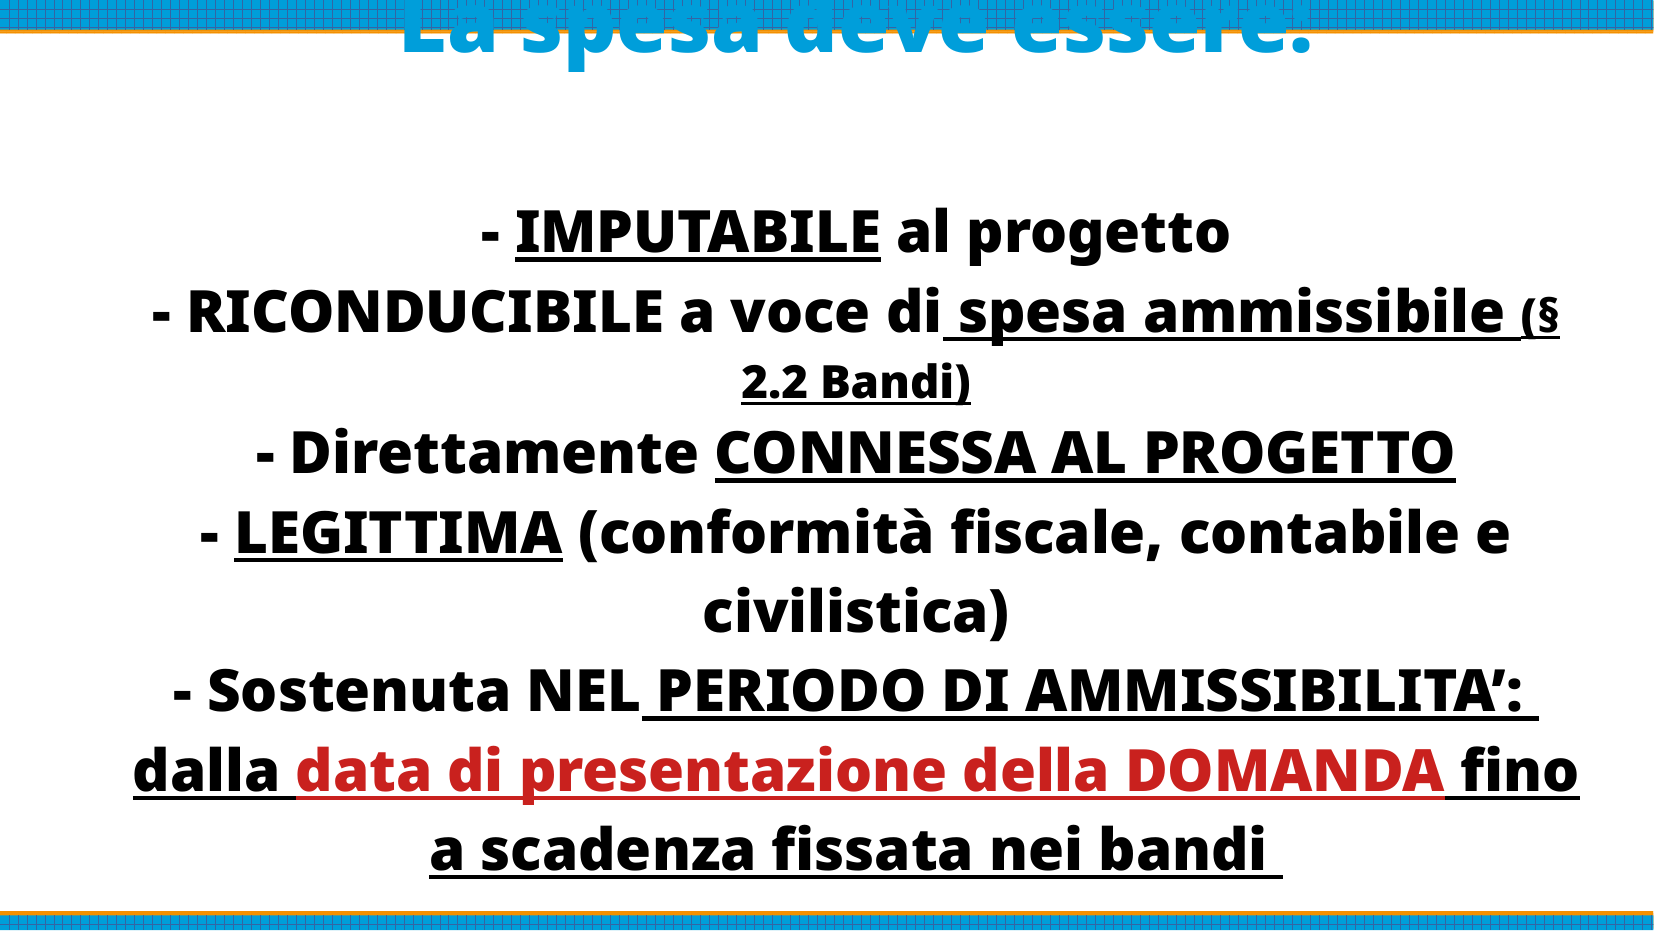

# La spesa deve essere:
- IMPUTABILE al progetto
- RICONDUCIBILE a voce di spesa ammissibile (§ 2.2 Bandi)
- Direttamente CONNESSA AL PROGETTO
- LEGITTIMA (conformità fiscale, contabile e civilistica)
- Sostenuta NEL PERIODO DI AMMISSIBILITA’:
dalla data di presentazione della DOMANDA fino a scadenza fissata nei bandi